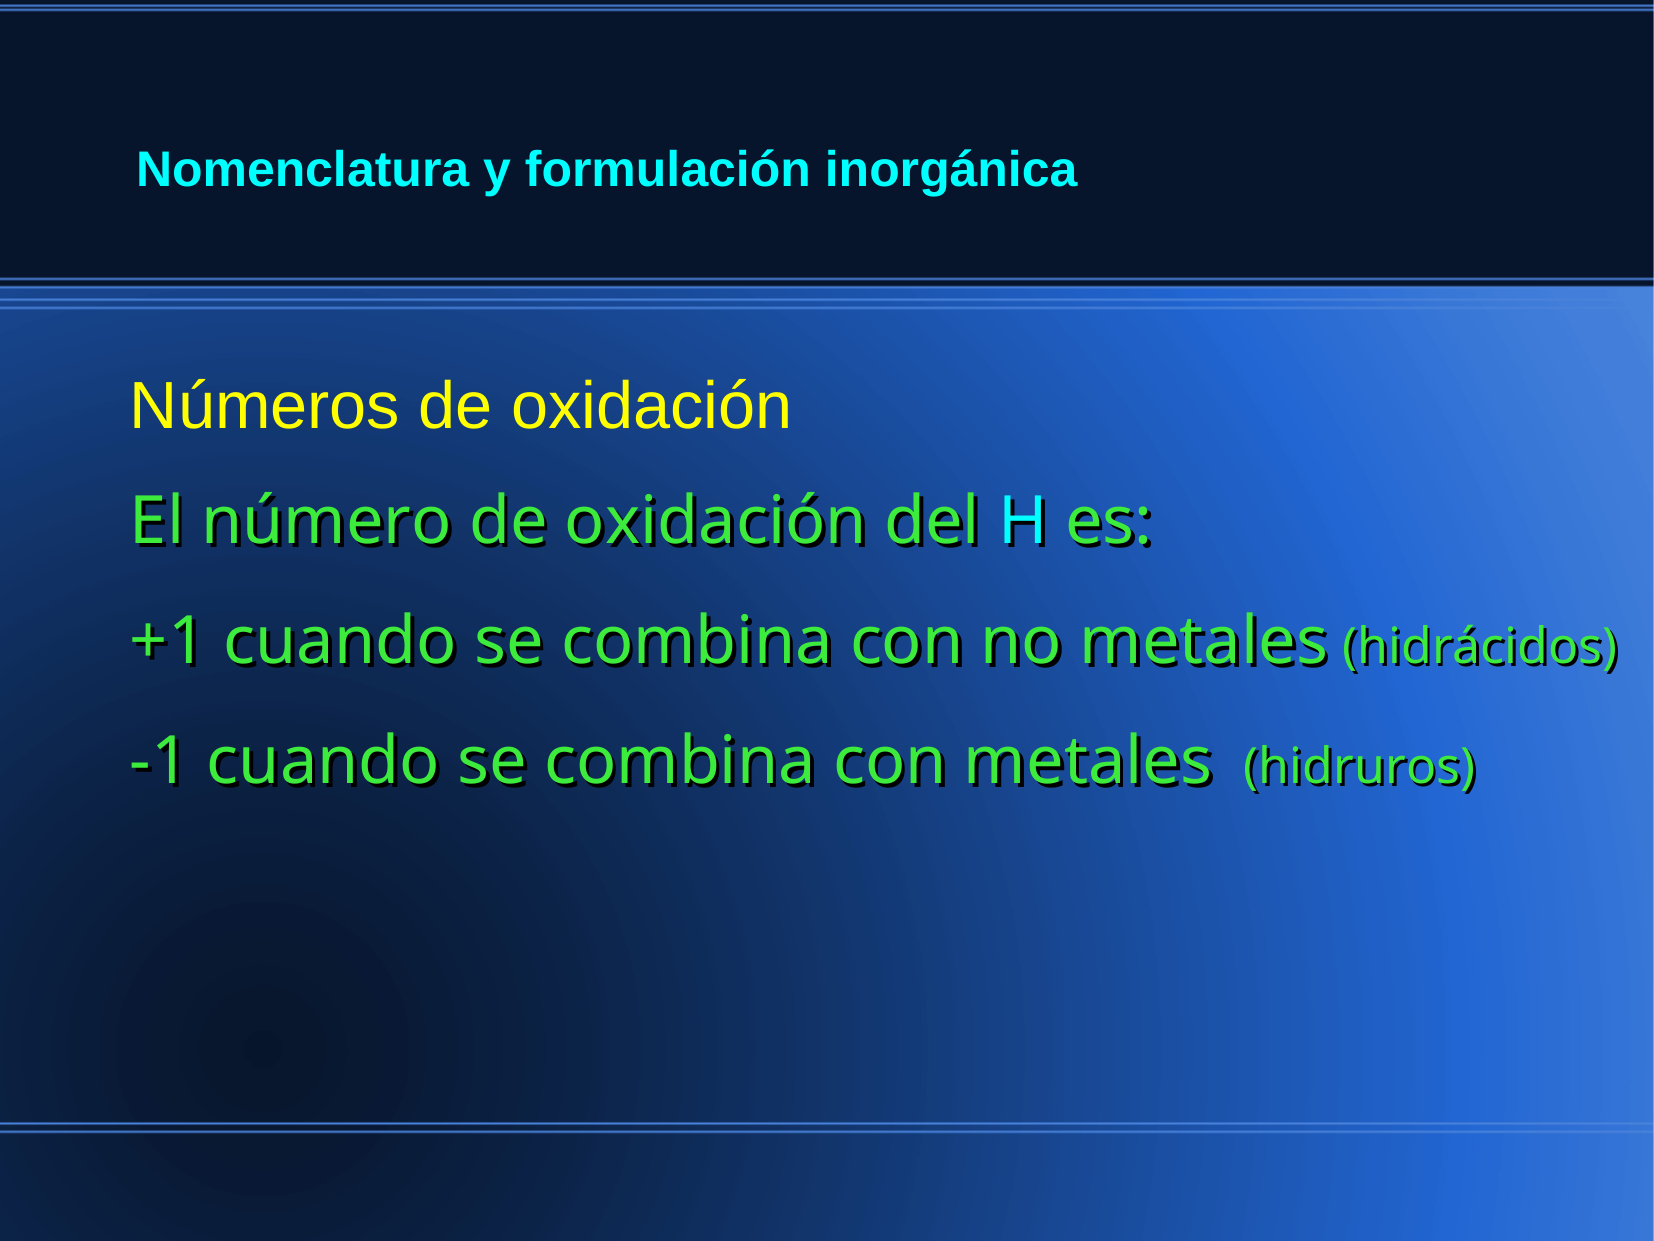

Nomenclatura y formulación inorgánica
# Números de oxidación
El número de oxidación del H es:
+1 cuando se combina con no metales (hidrácidos)
-1 cuando se combina con metales (hidruros)